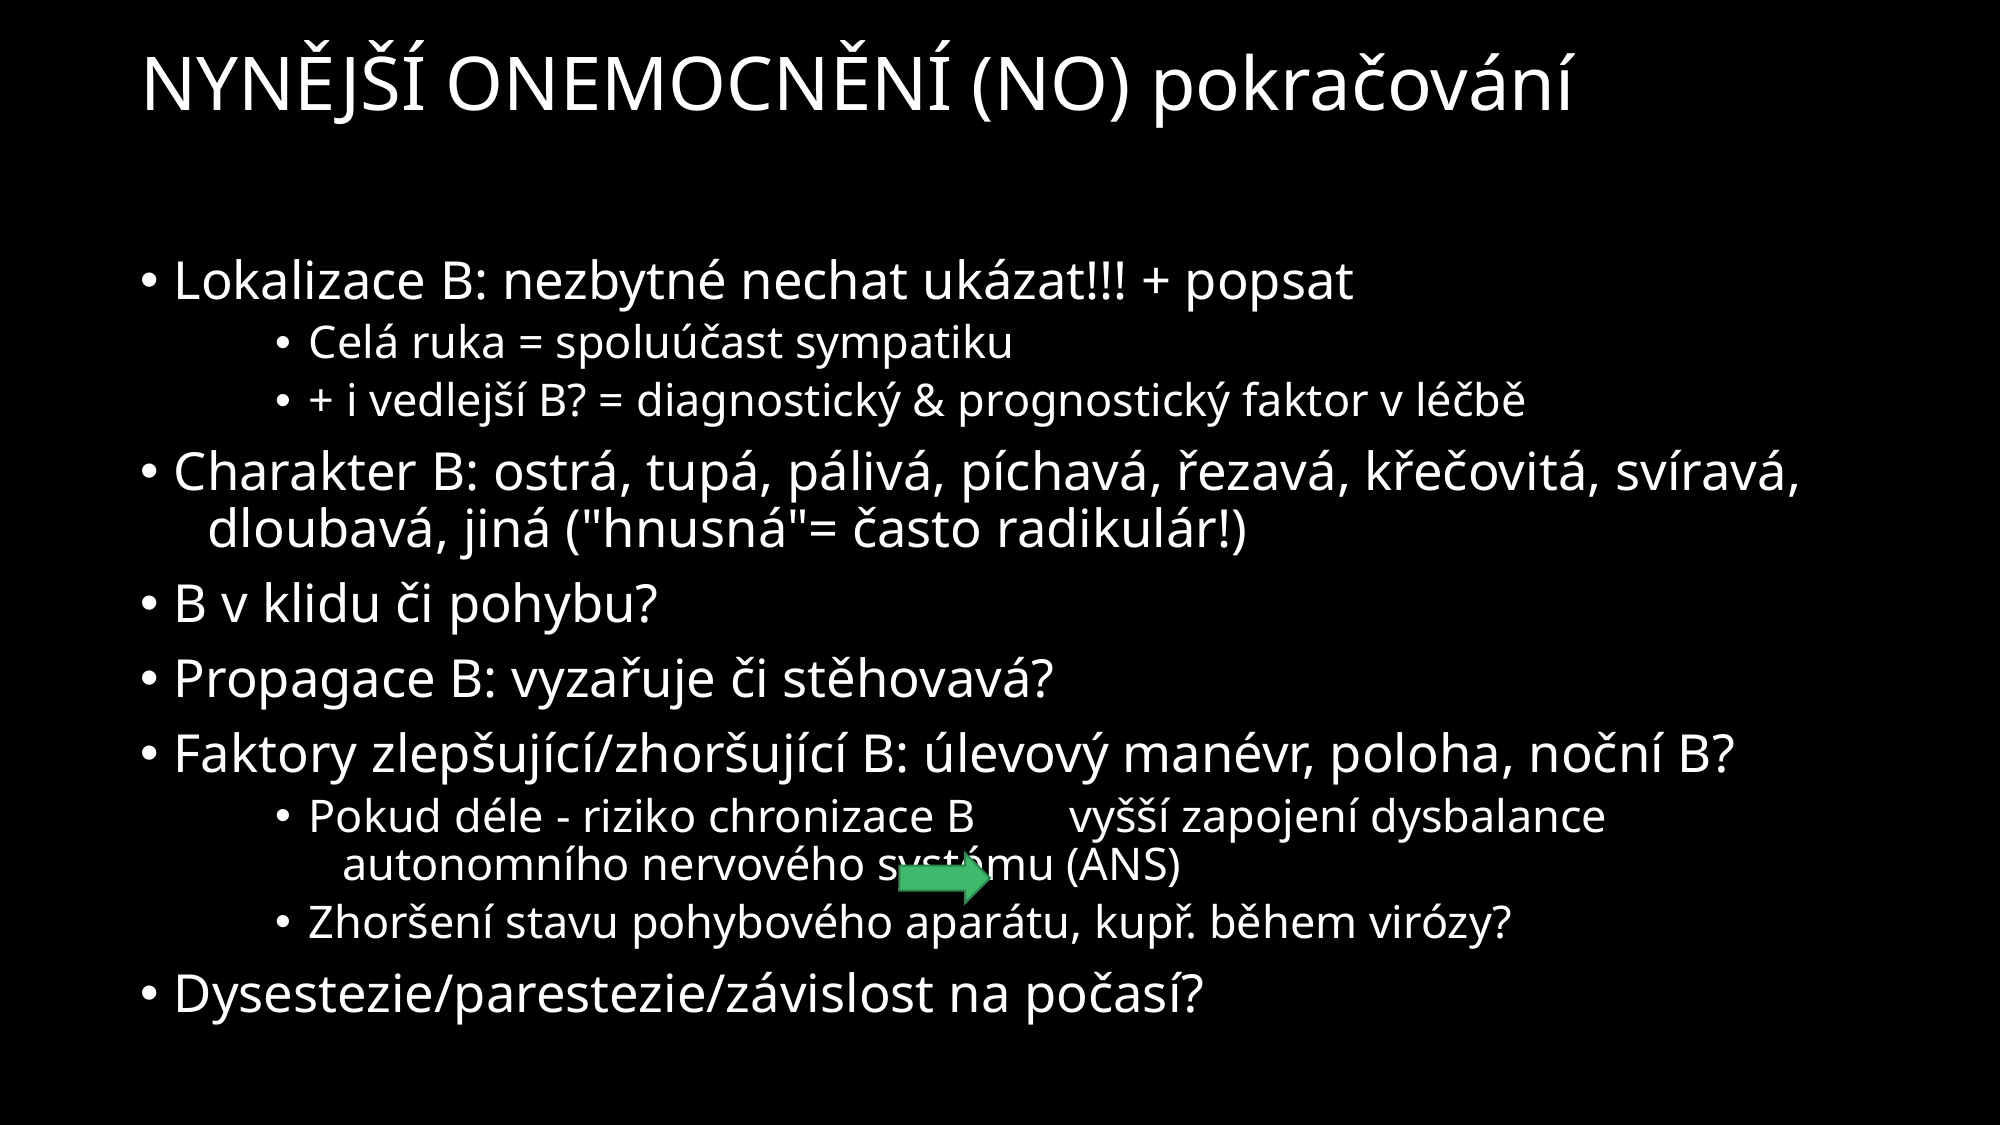

# NYNĚJŠÍ ONEMOCNĚNÍ (NO) pokračování
Lokalizace B: nezbytné nechat ukázat!!! + popsat
Celá ruka = spoluúčast sympatiku
+ i vedlejší B? = diagnostický & prognostický faktor v léčbě
Charakter B: ostrá, tupá, pálivá, píchavá, řezavá, křečovitá, svíravá, dloubavá, jiná ("hnusná"= často radikulár!)
B v klidu či pohybu?
Propagace B: vyzařuje či stěhovavá?
Faktory zlepšující/zhoršující B: úlevový manévr, poloha, noční B?
Pokud déle - riziko chronizace B        vyšší zapojení dysbalance autonomního nervového systému (ANS)
Zhoršení stavu pohybového aparátu, kupř. během virózy?
Dysestezie/parestezie/závislost na počasí?